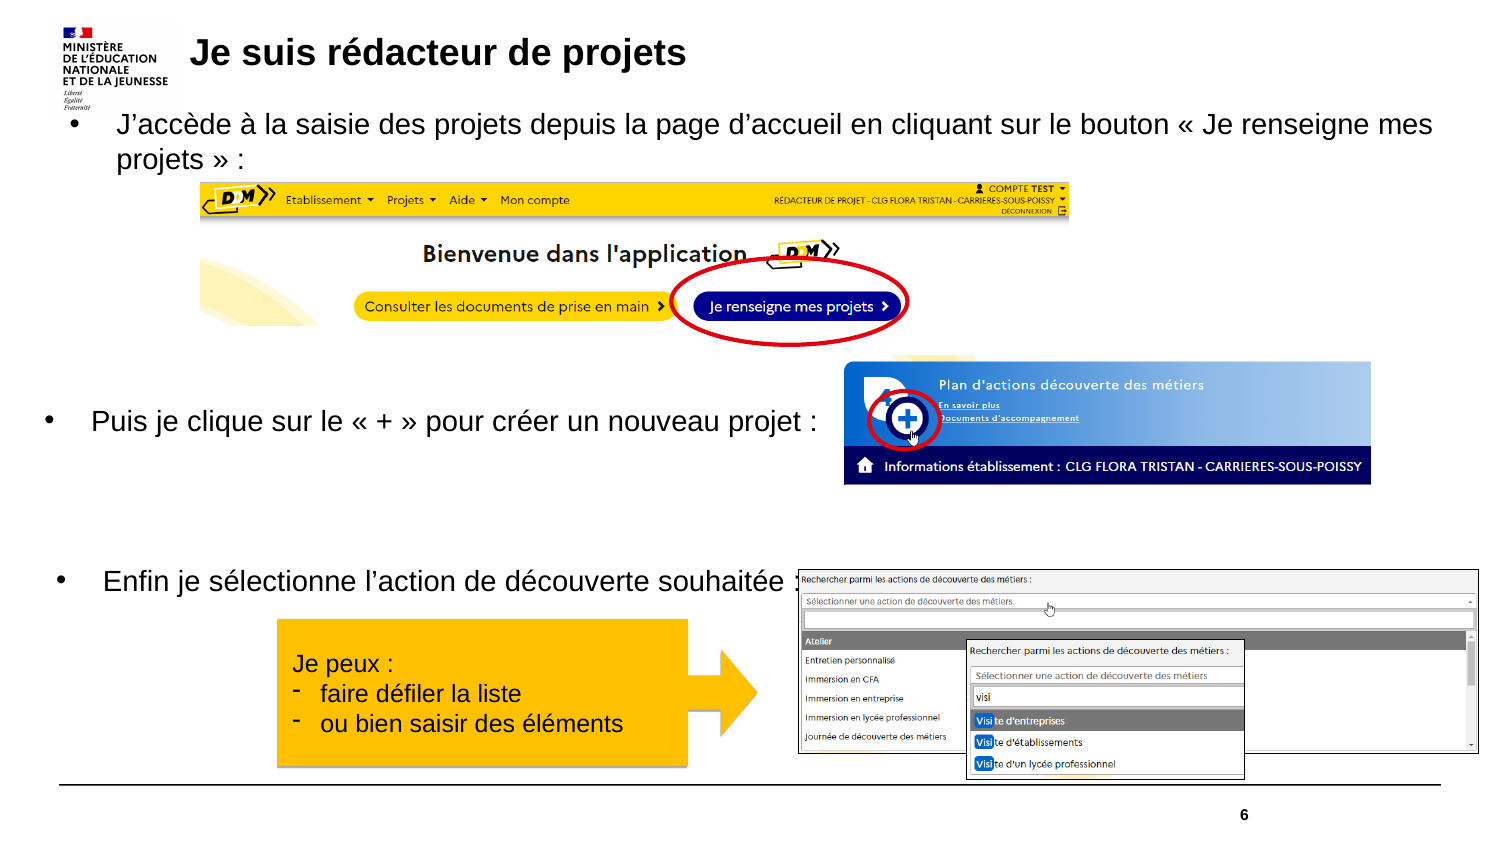

Je suis rédacteur de projets
J’accède à la saisie des projets depuis la page d’accueil en cliquant sur le bouton « Je renseigne mes projets » :
Puis je clique sur le « + » pour créer un nouveau projet :
Enfin je sélectionne l’action de découverte souhaitée :
Je peux :
faire défiler la liste
ou bien saisir des éléments